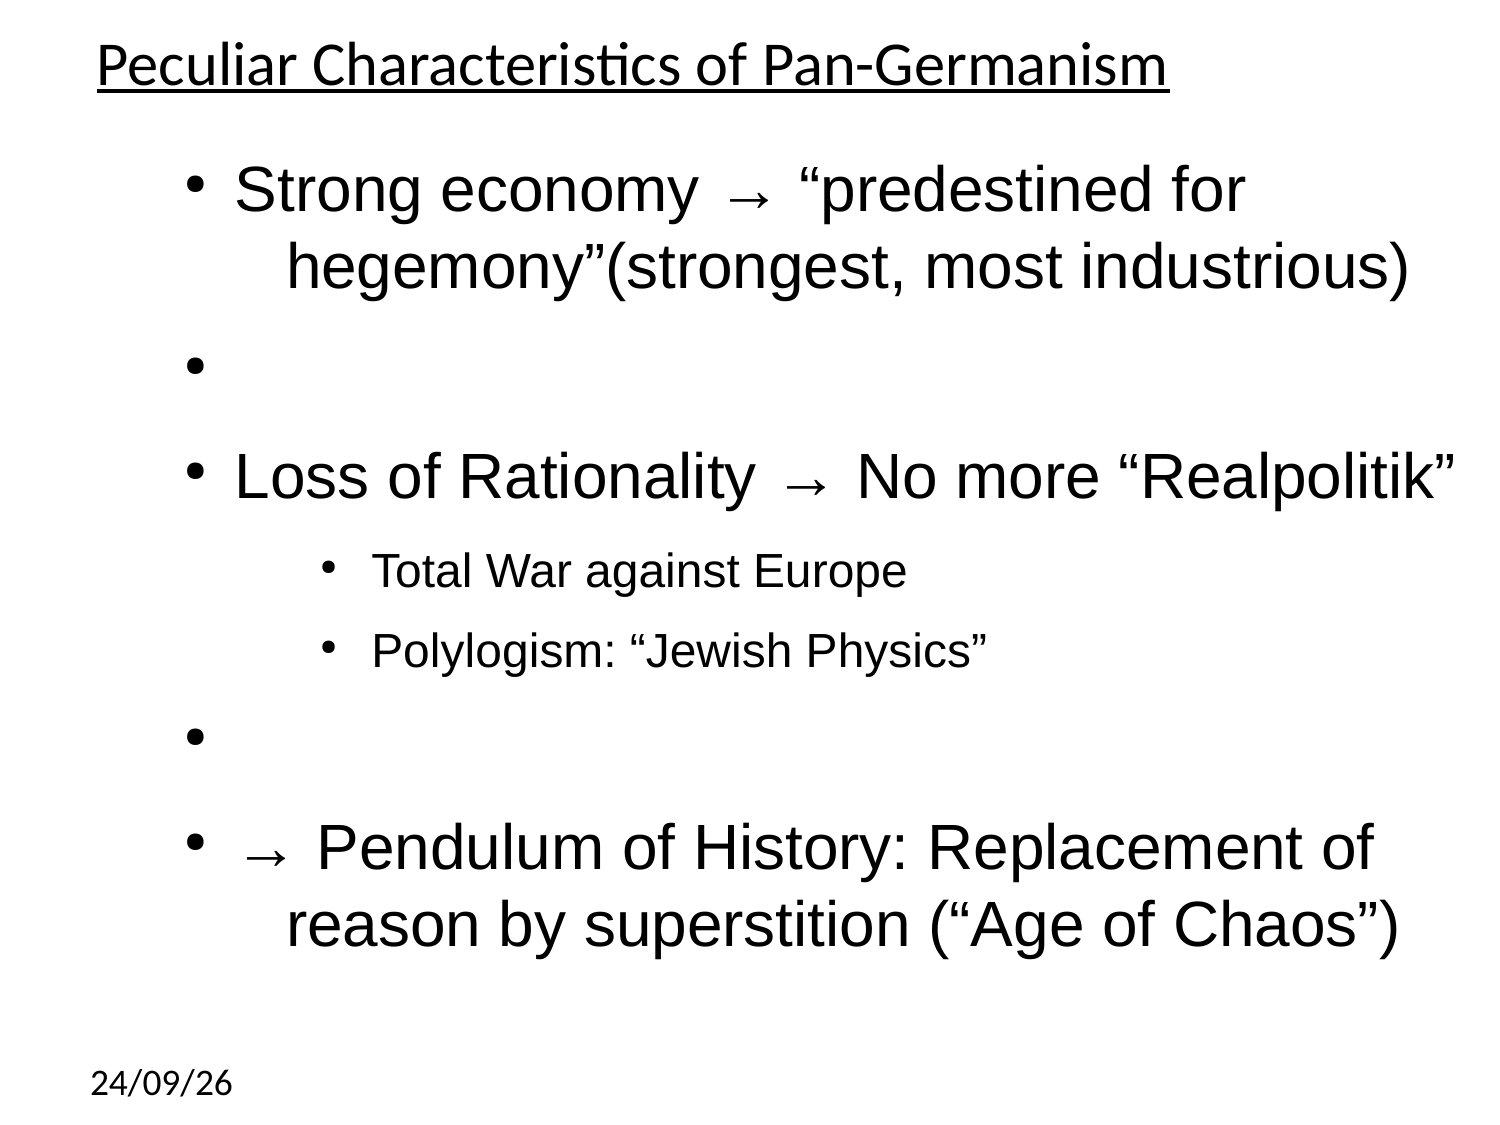

# Peculiar Characteristics of Pan-Germanism
Strong economy → “predestined for hegemony”(strongest, most industrious)
Loss of Rationality → No more “Realpolitik”
Total War against Europe
Polylogism: “Jewish Physics”
→ Pendulum of History: Replacement of reason by superstition (“Age of Chaos”)